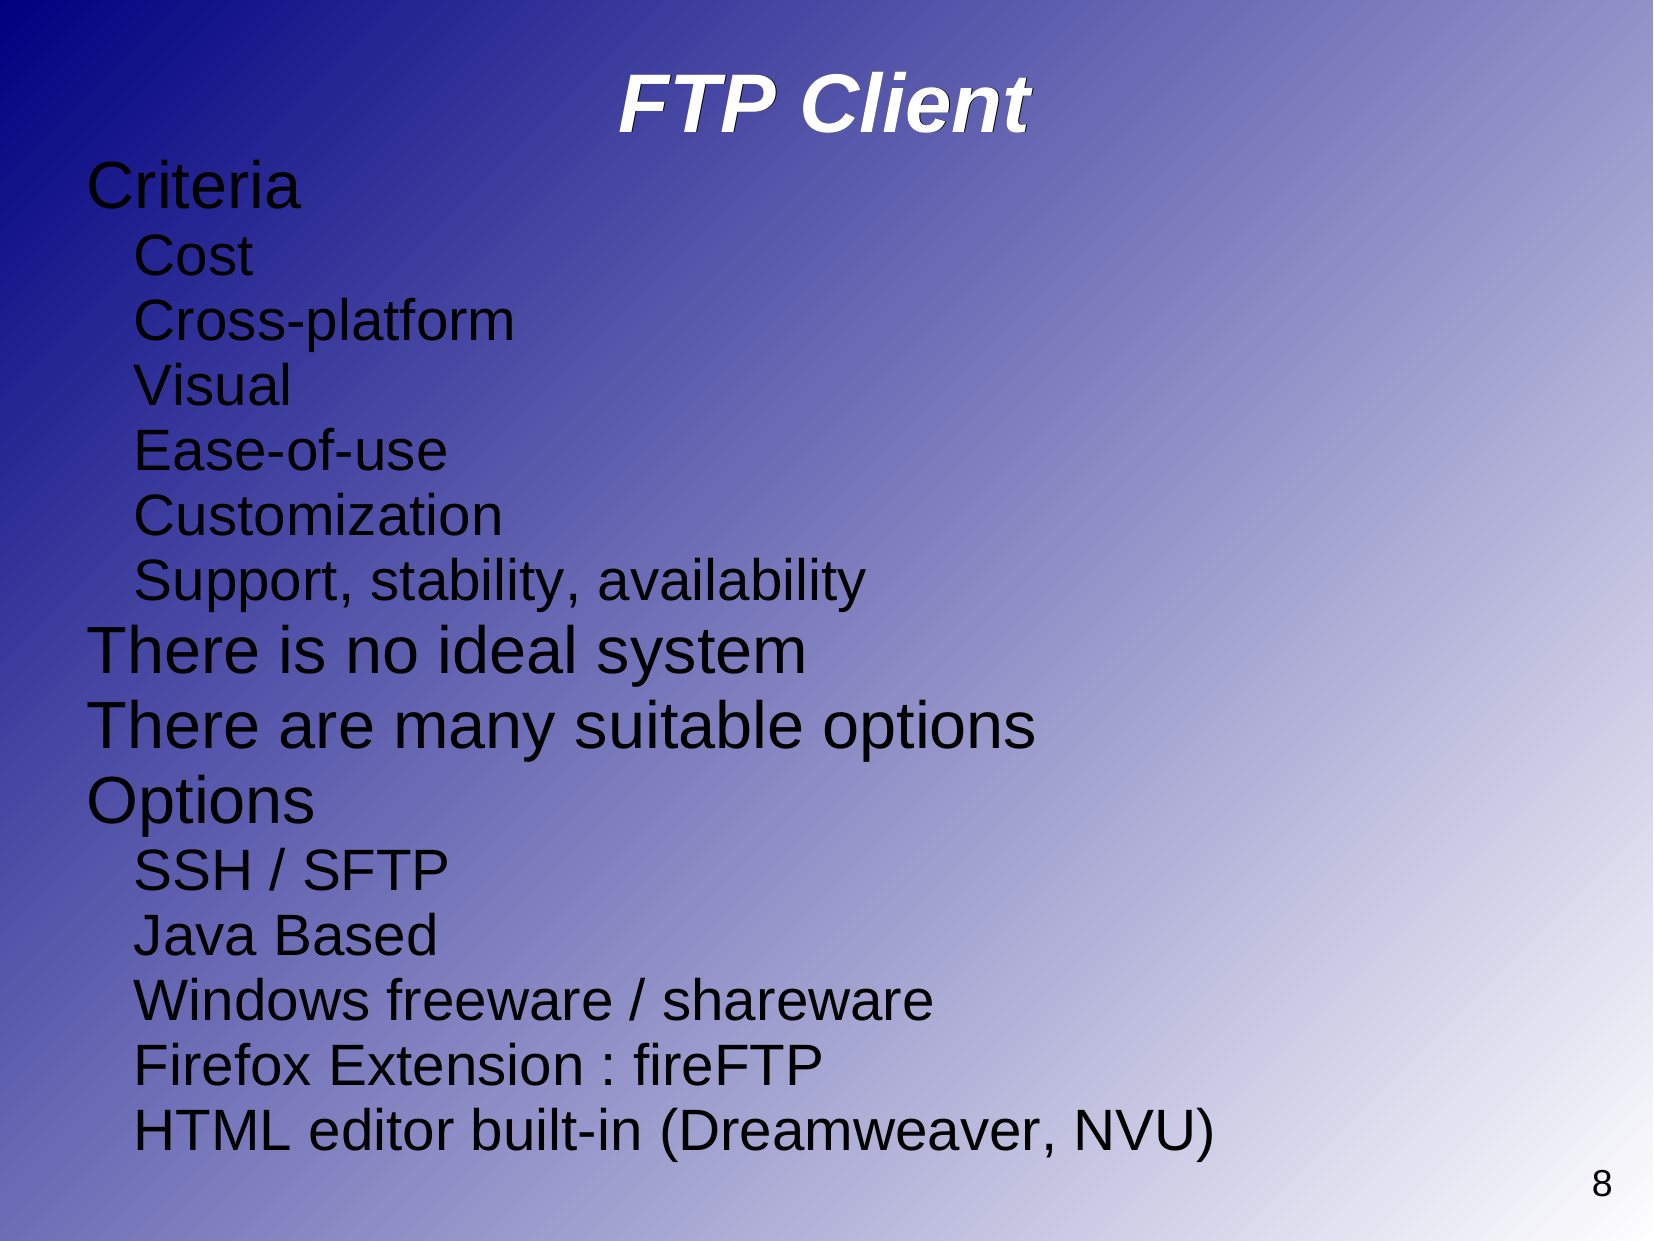

# FTP Client
Criteria
Cost
Cross-platform
Visual
Ease-of-use
Customization
Support, stability, availability
There is no ideal system
There are many suitable options
Options
SSH / SFTP
Java Based
Windows freeware / shareware
Firefox Extension : fireFTP
HTML editor built-in (Dreamweaver, NVU)